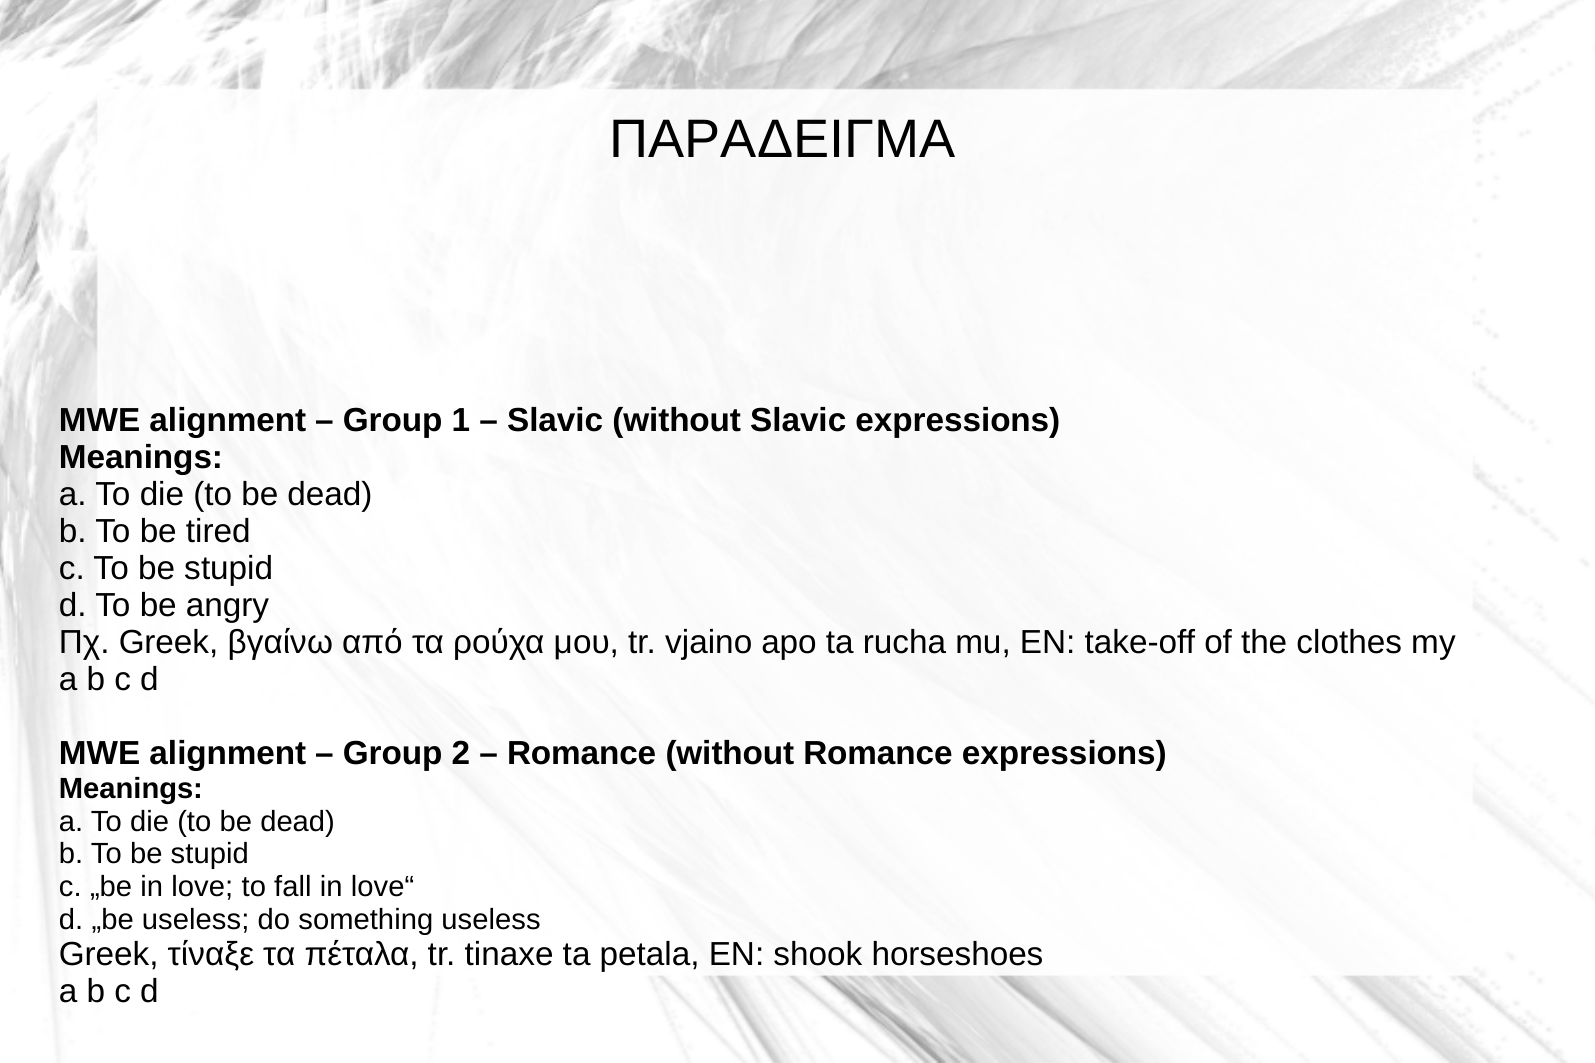

# ΠΑΡΑΔΕΙΓΜΑ
MWE alignment – Group 1 – Slavic (without Slavic expressions)
Meanings:
a. To die (to be dead)
b. To be tired
c. To be stupid
d. To be angry
Πχ. Greek, βγαίνω από τα ρούχα μου, tr. vjaino apo ta rucha mu, EN: take-off of the clothes my
a b c d
MWE alignment – Group 2 – Romance (without Romance expressions)
Meanings:
a. To die (to be dead)
b. To be stupid
c. „be in love; to fall in love“
d. „be useless; do something useless
Greek, τίναξε τα πέταλα, tr. tinaxe ta petala, EN: shook horseshoes
a b c d